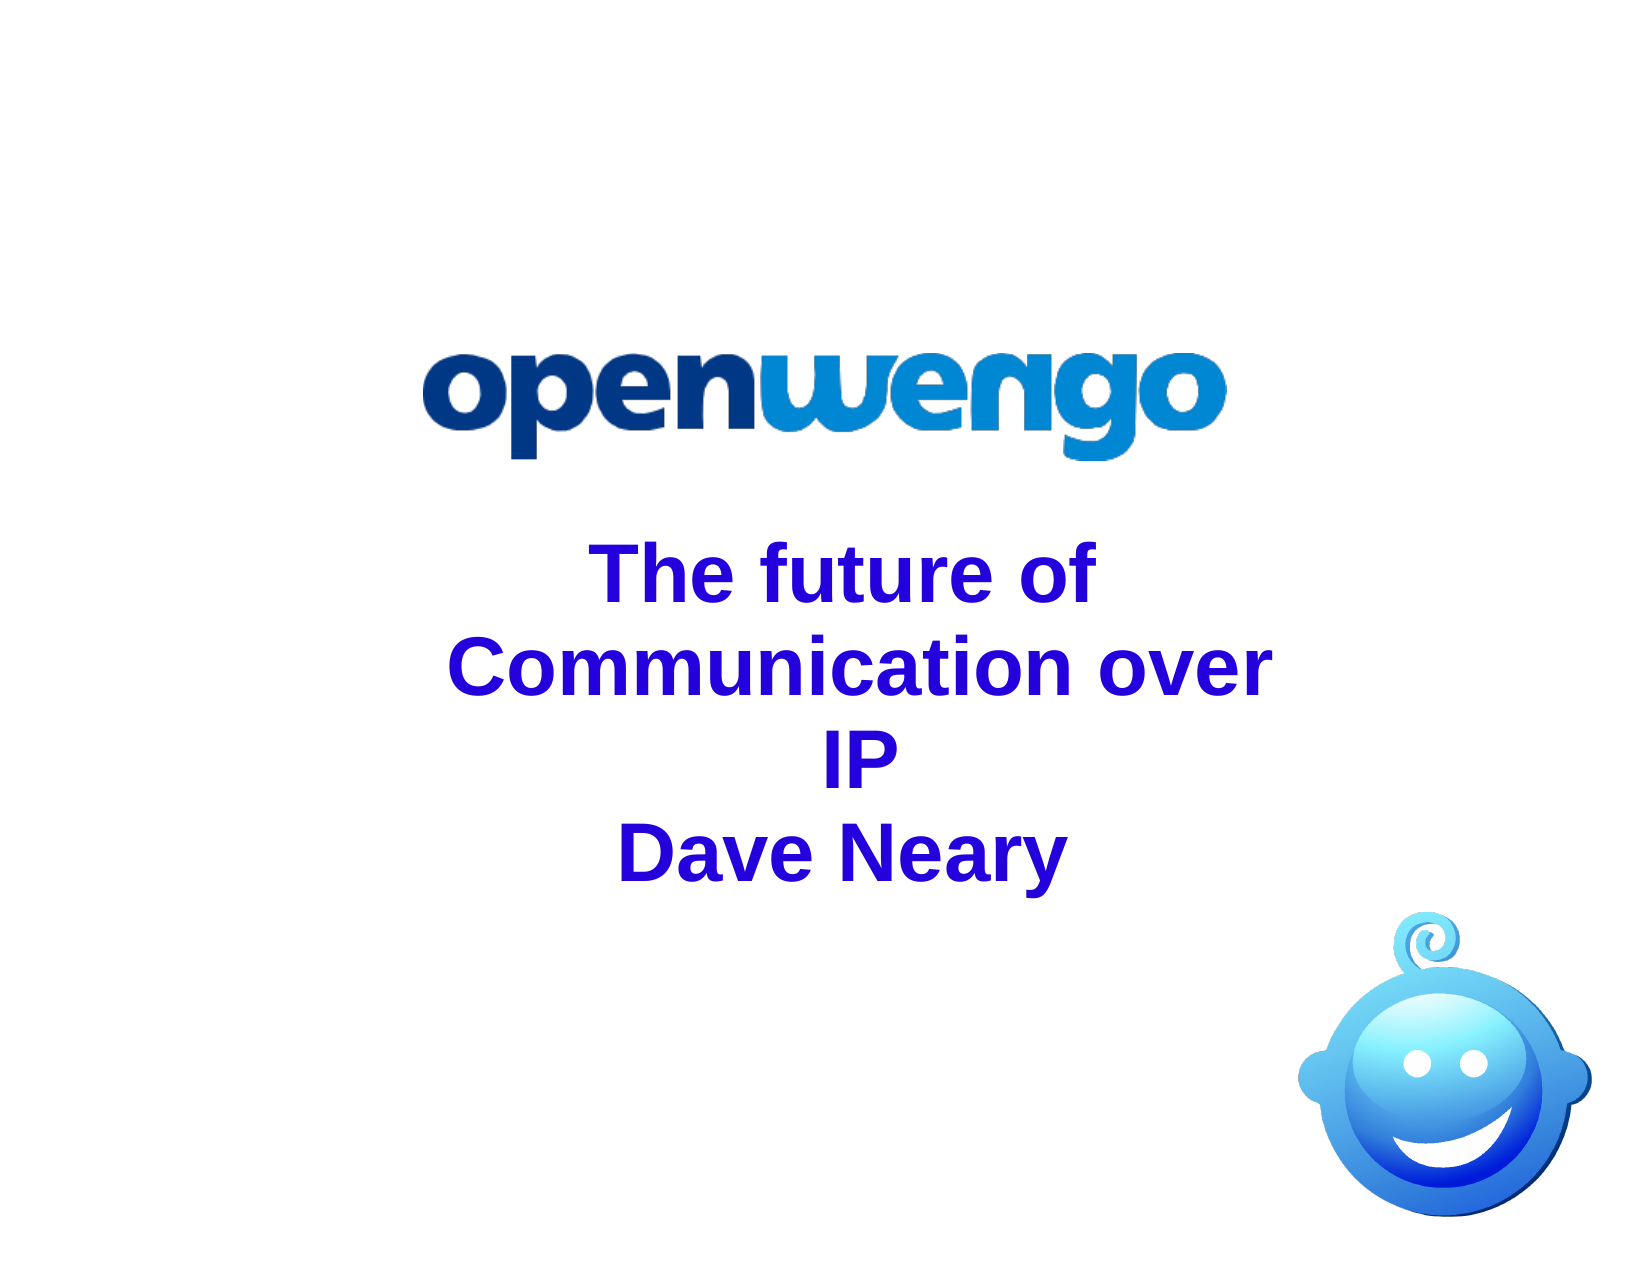

# The future of Communication over IP
Dave Neary